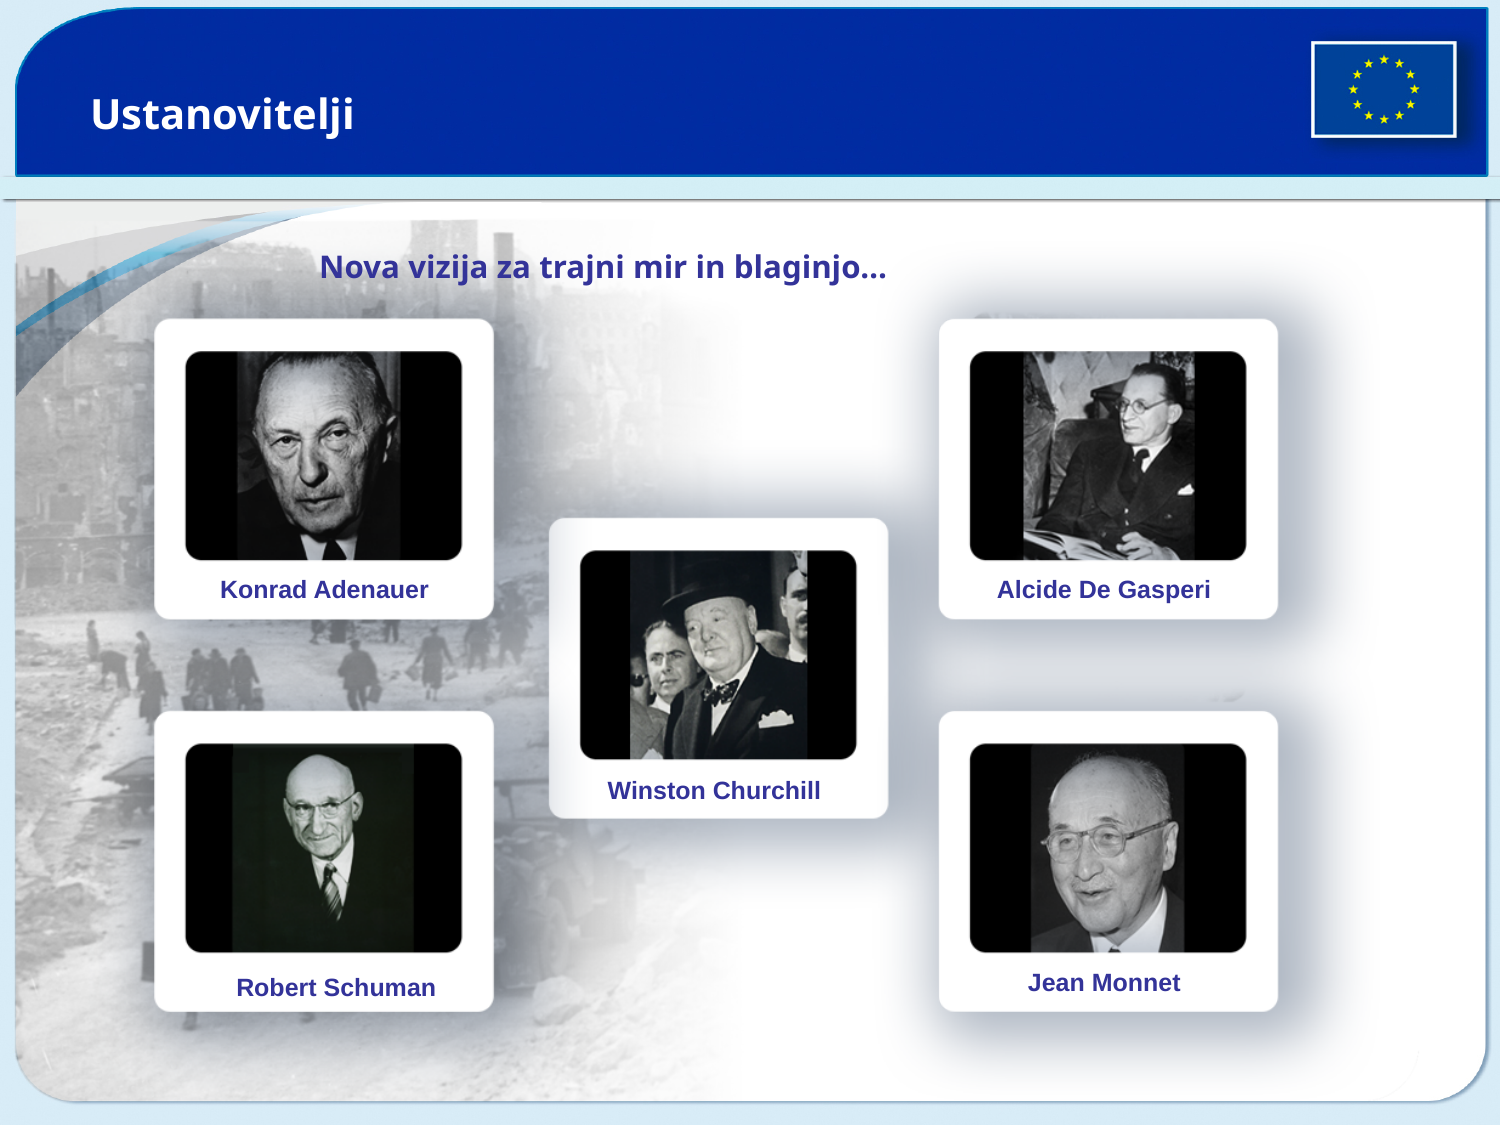

# Ustanovitelji
Nova vizija za trajni mir in blaginjo…
Konrad Adenauer
Alcide De Gasperi
Winston Churchill
Jean Monnet
Robert Schuman